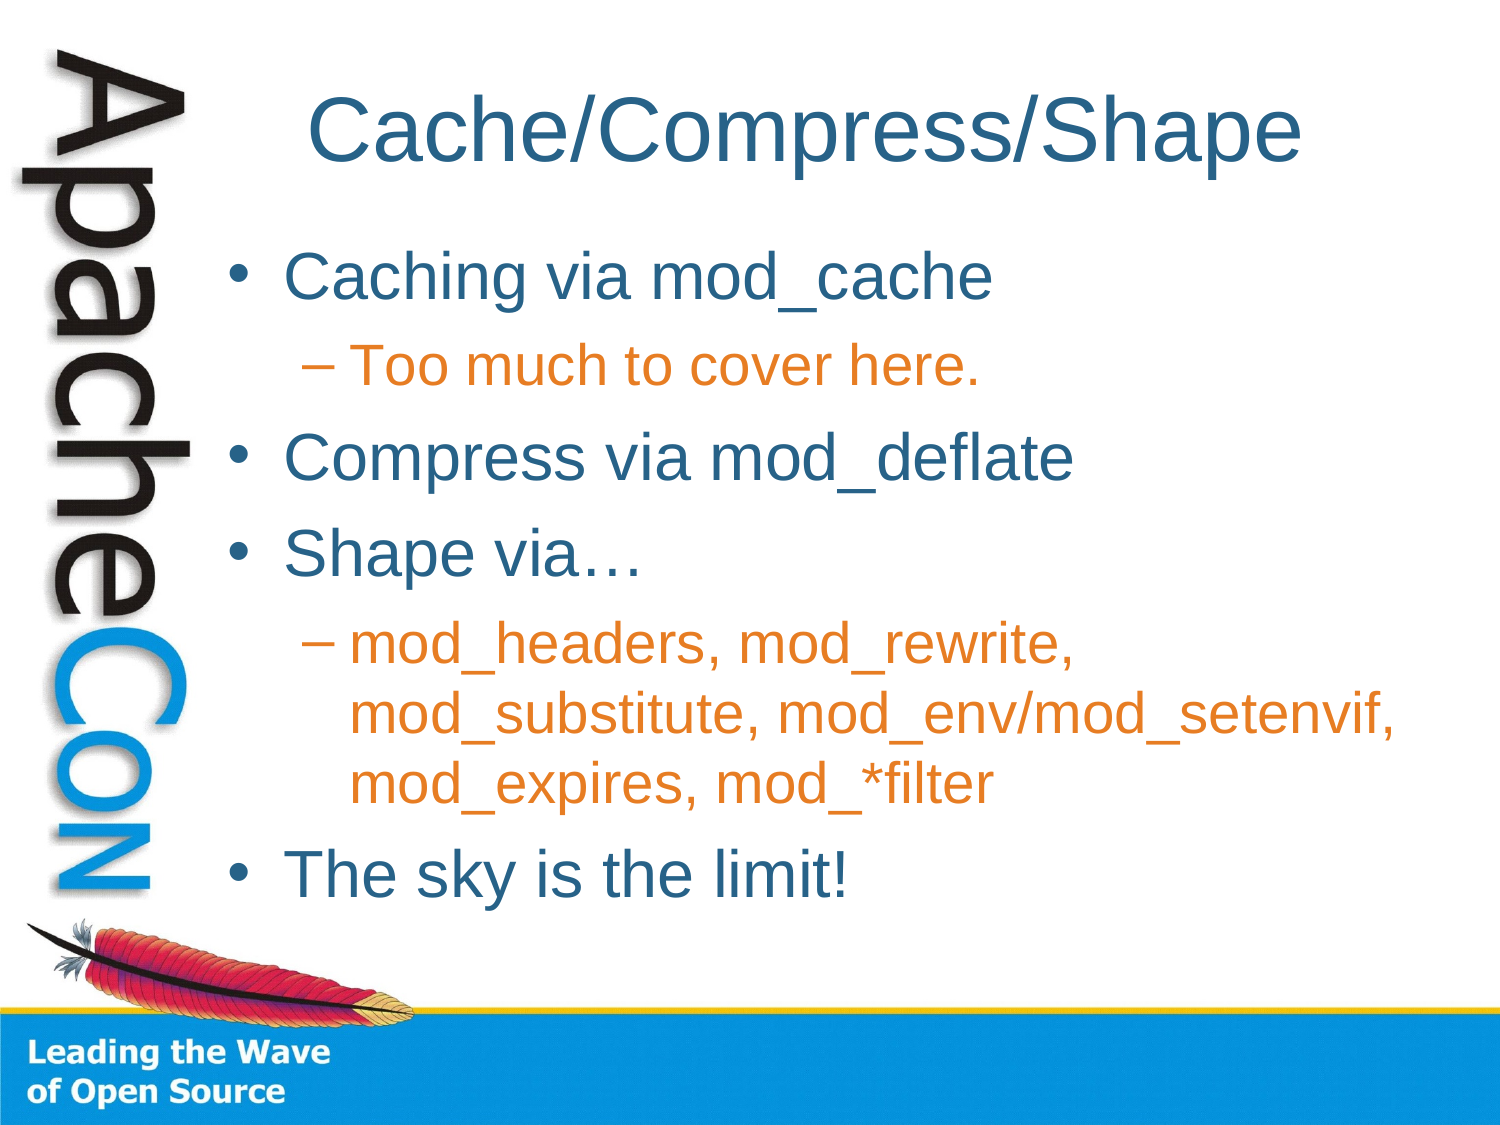

# Cache/Compress/Shape
Caching via mod_cache
Too much to cover here.
Compress via mod_deflate
Shape via…
mod_headers, mod_rewrite, mod_substitute, mod_env/mod_setenvif, mod_expires, mod_*filter
The sky is the limit!